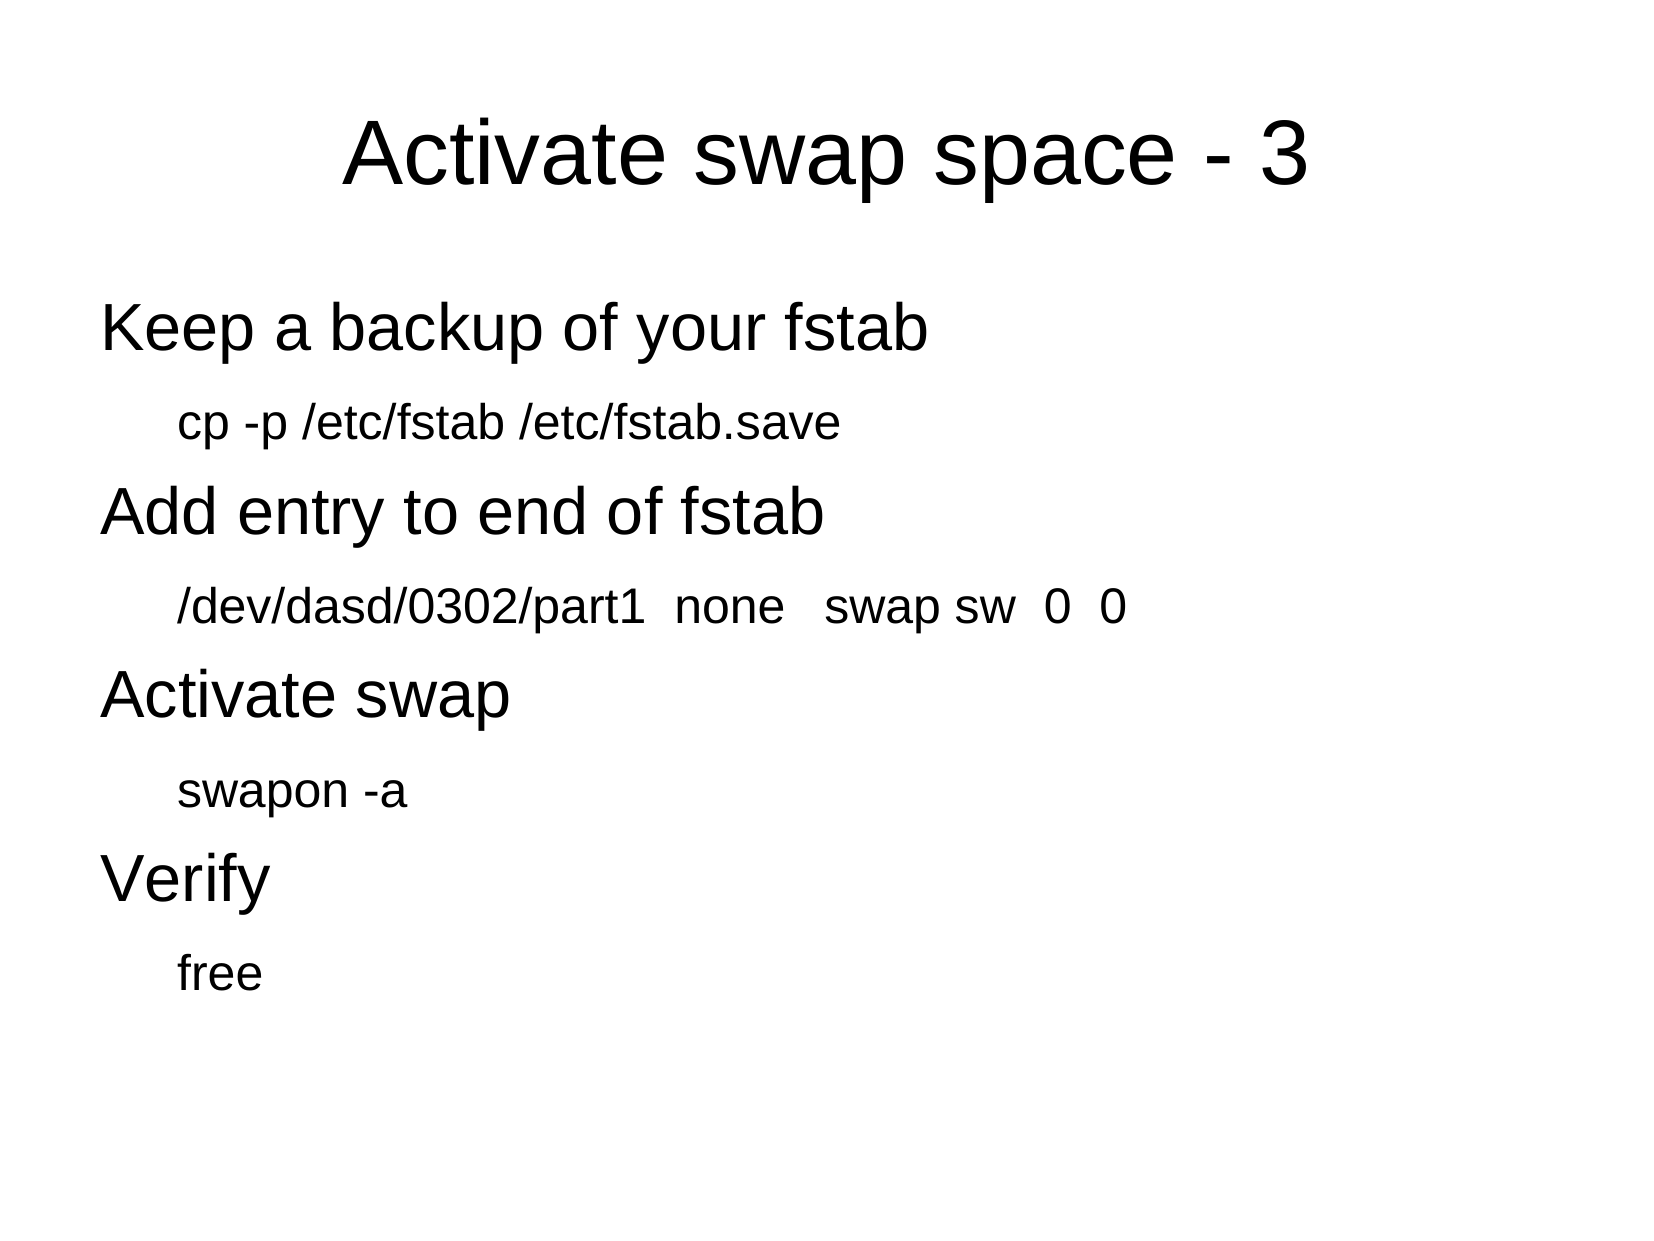

# Activate swap space - 3
Keep a backup of your fstab
cp -p /etc/fstab /etc/fstab.save
Add entry to end of fstab
/dev/dasd/0302/part1	none	swap sw 0 0
Activate swap
swapon -a
Verify
free